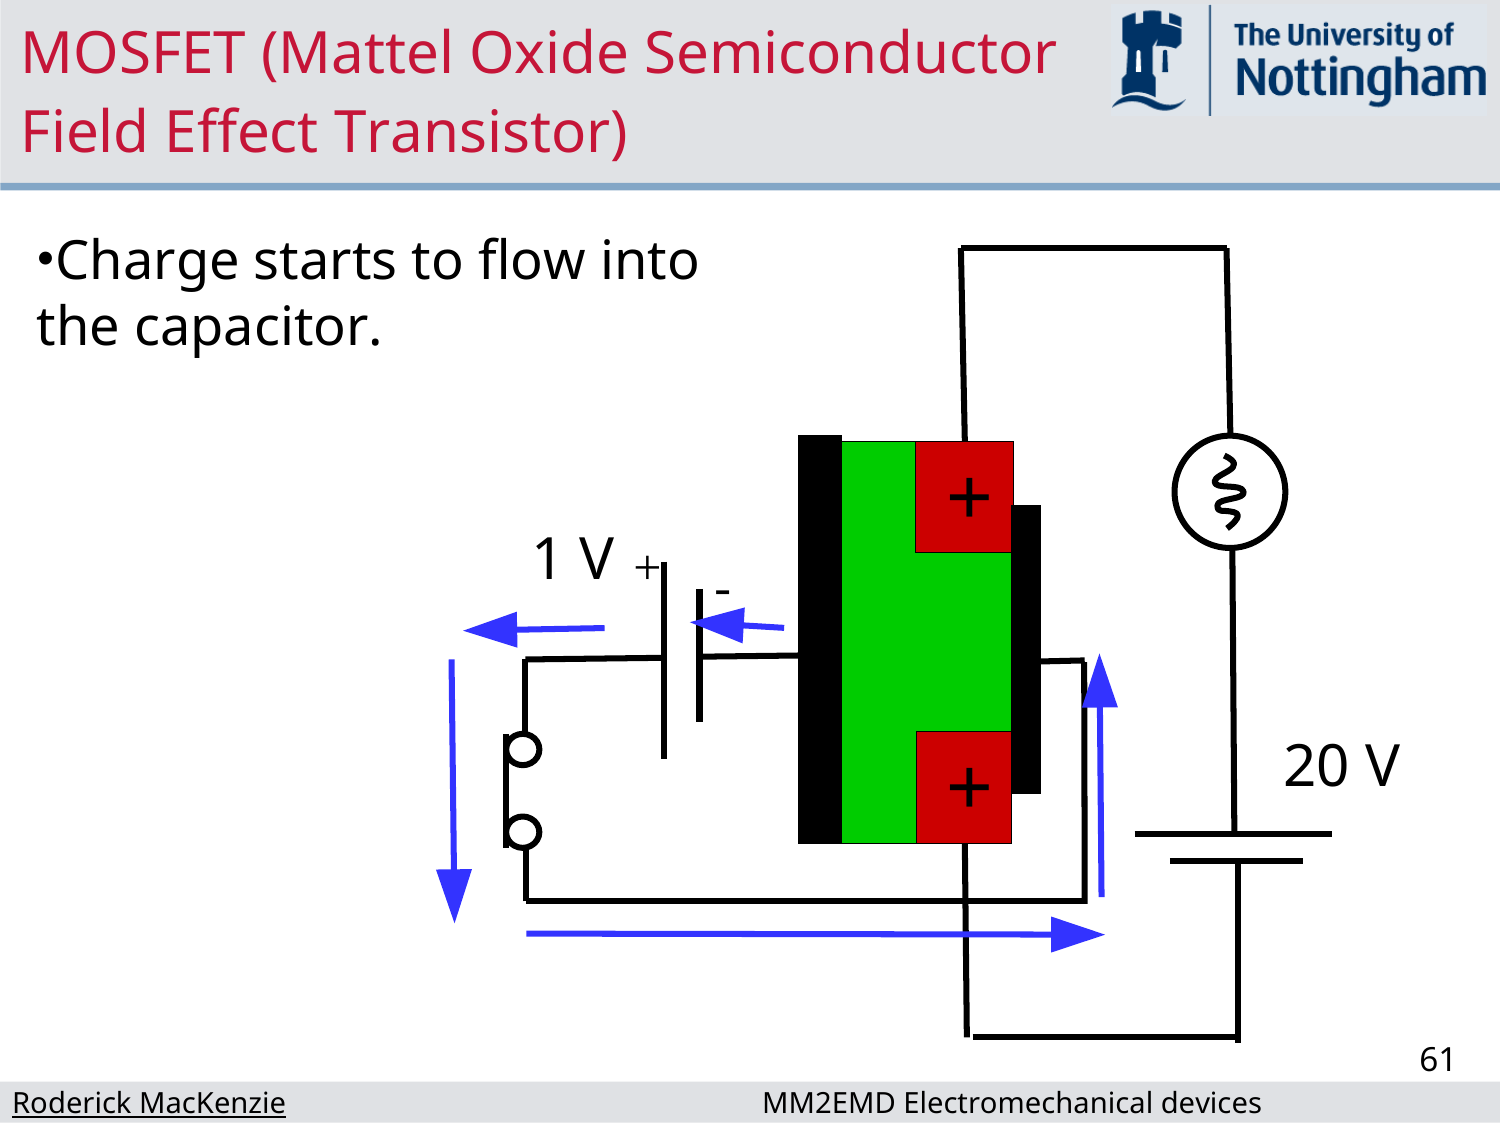

# MOSFET (Mattel Oxide Semiconductor Field Effect Transistor)
Charge starts to flow into the capacitor.
+
1 V
+
-
20 V
+